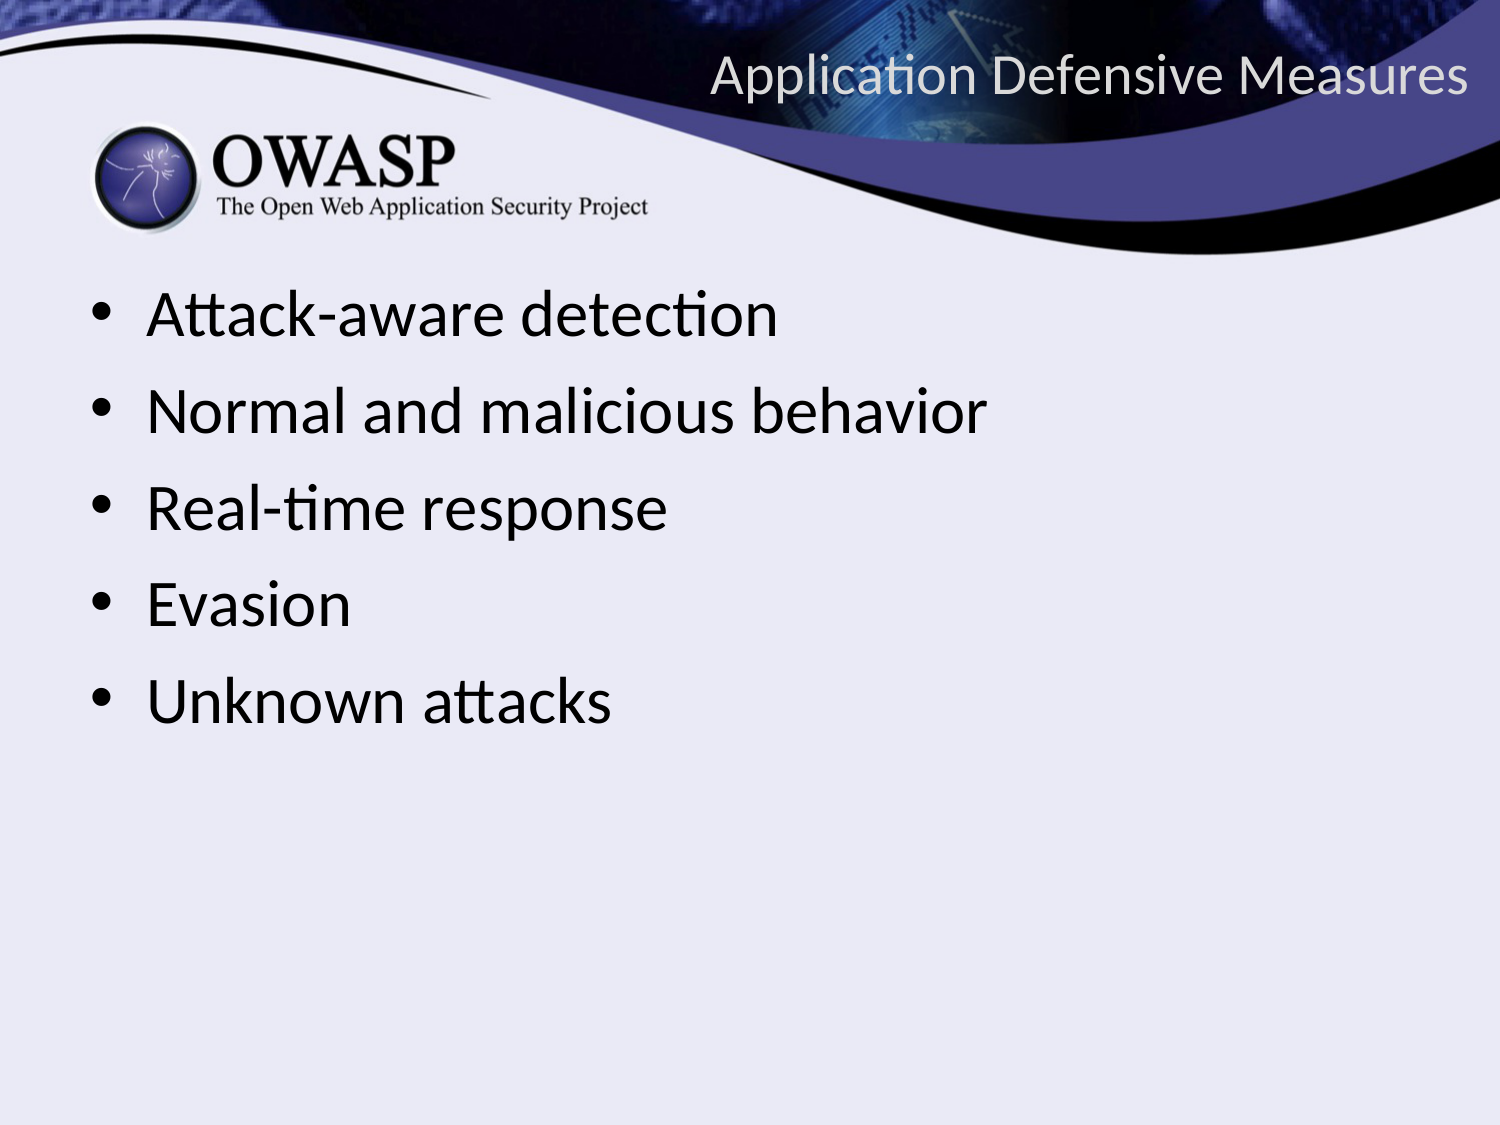

# Application Defensive Measures
Attack-aware detection
Normal and malicious behavior
Real-time response
Evasion
Unknown attacks